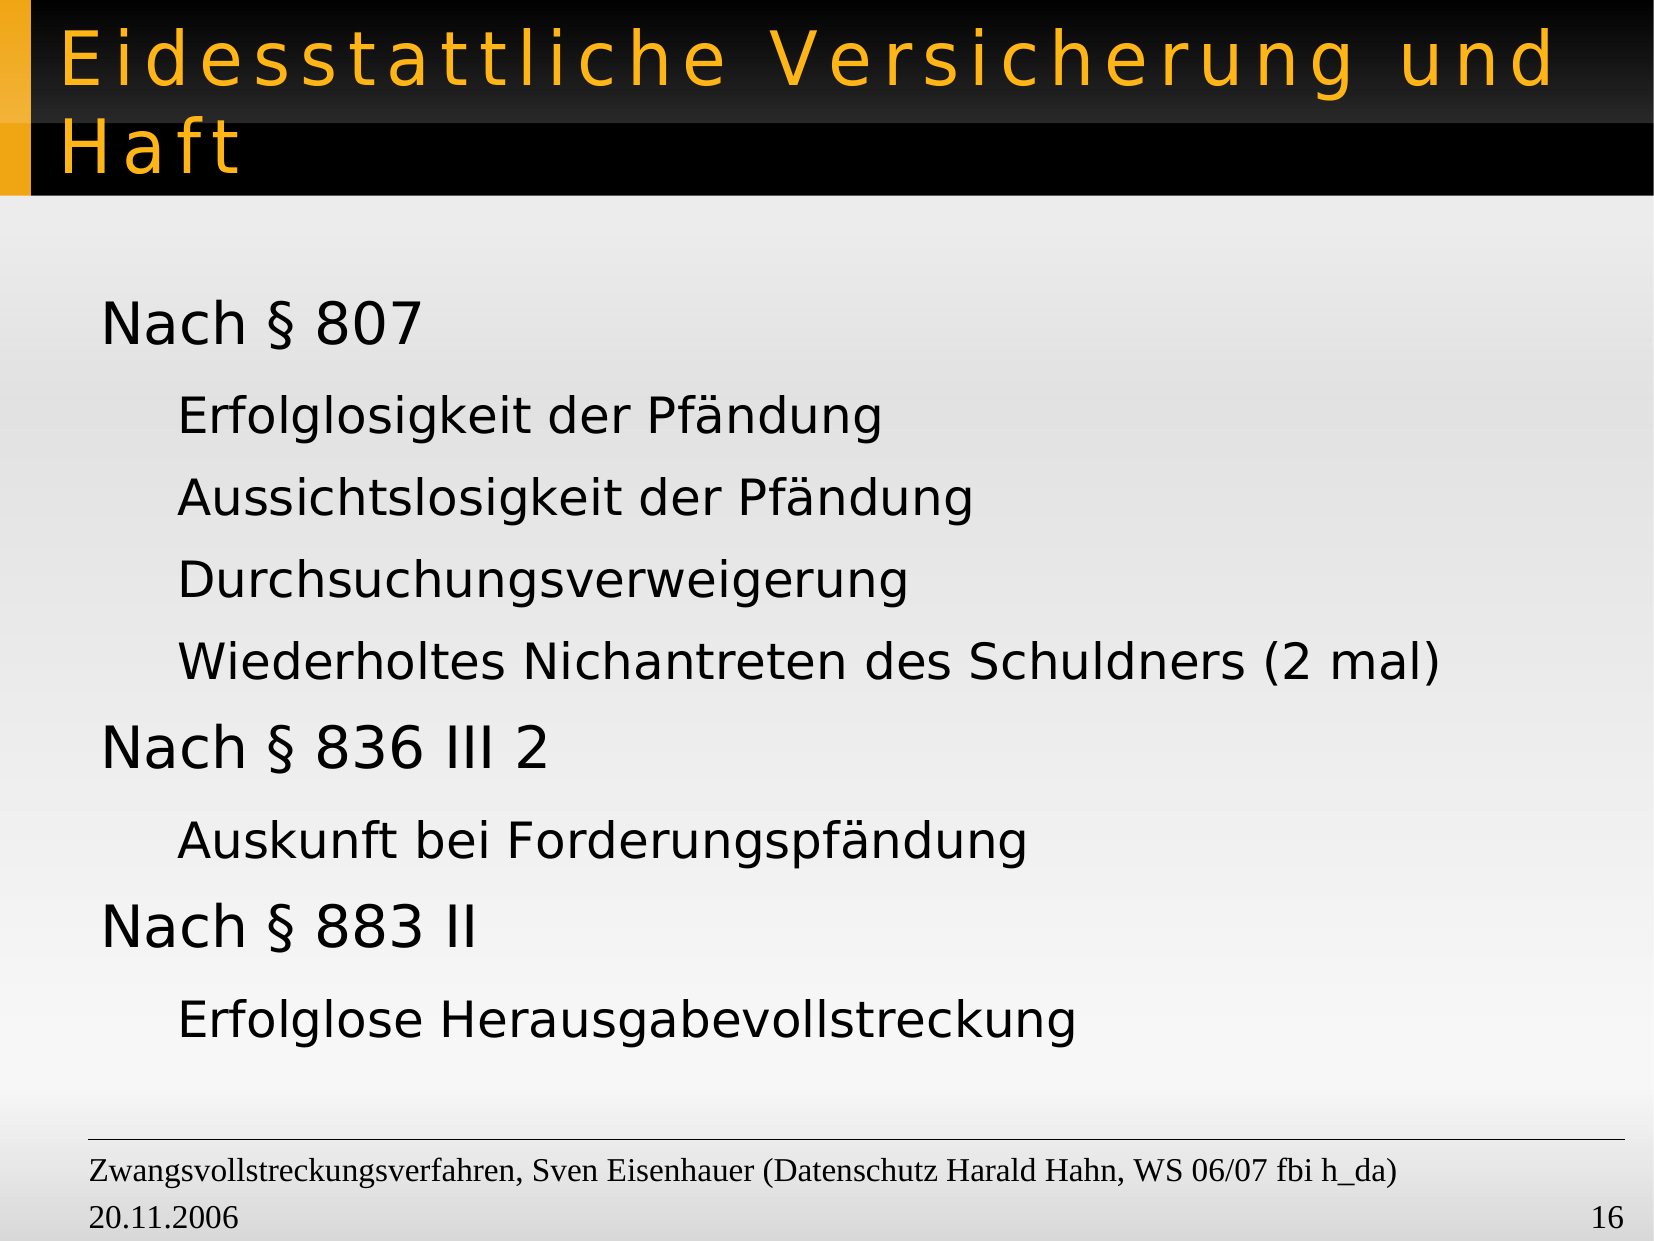

# Eidesstattliche Versicherung und Haft
Nach § 807
Erfolglosigkeit der Pfändung
Aussichtslosigkeit der Pfändung
Durchsuchungsverweigerung
Wiederholtes Nichantreten des Schuldners (2 mal)
Nach § 836 III 2
Auskunft bei Forderungspfändung
Nach § 883 II
Erfolglose Herausgabevollstreckung
Zwangsvollstreckungsverfahren, Sven Eisenhauer (Datenschutz Harald Hahn, WS 06/07 fbi h_da)
20.11.2006
16